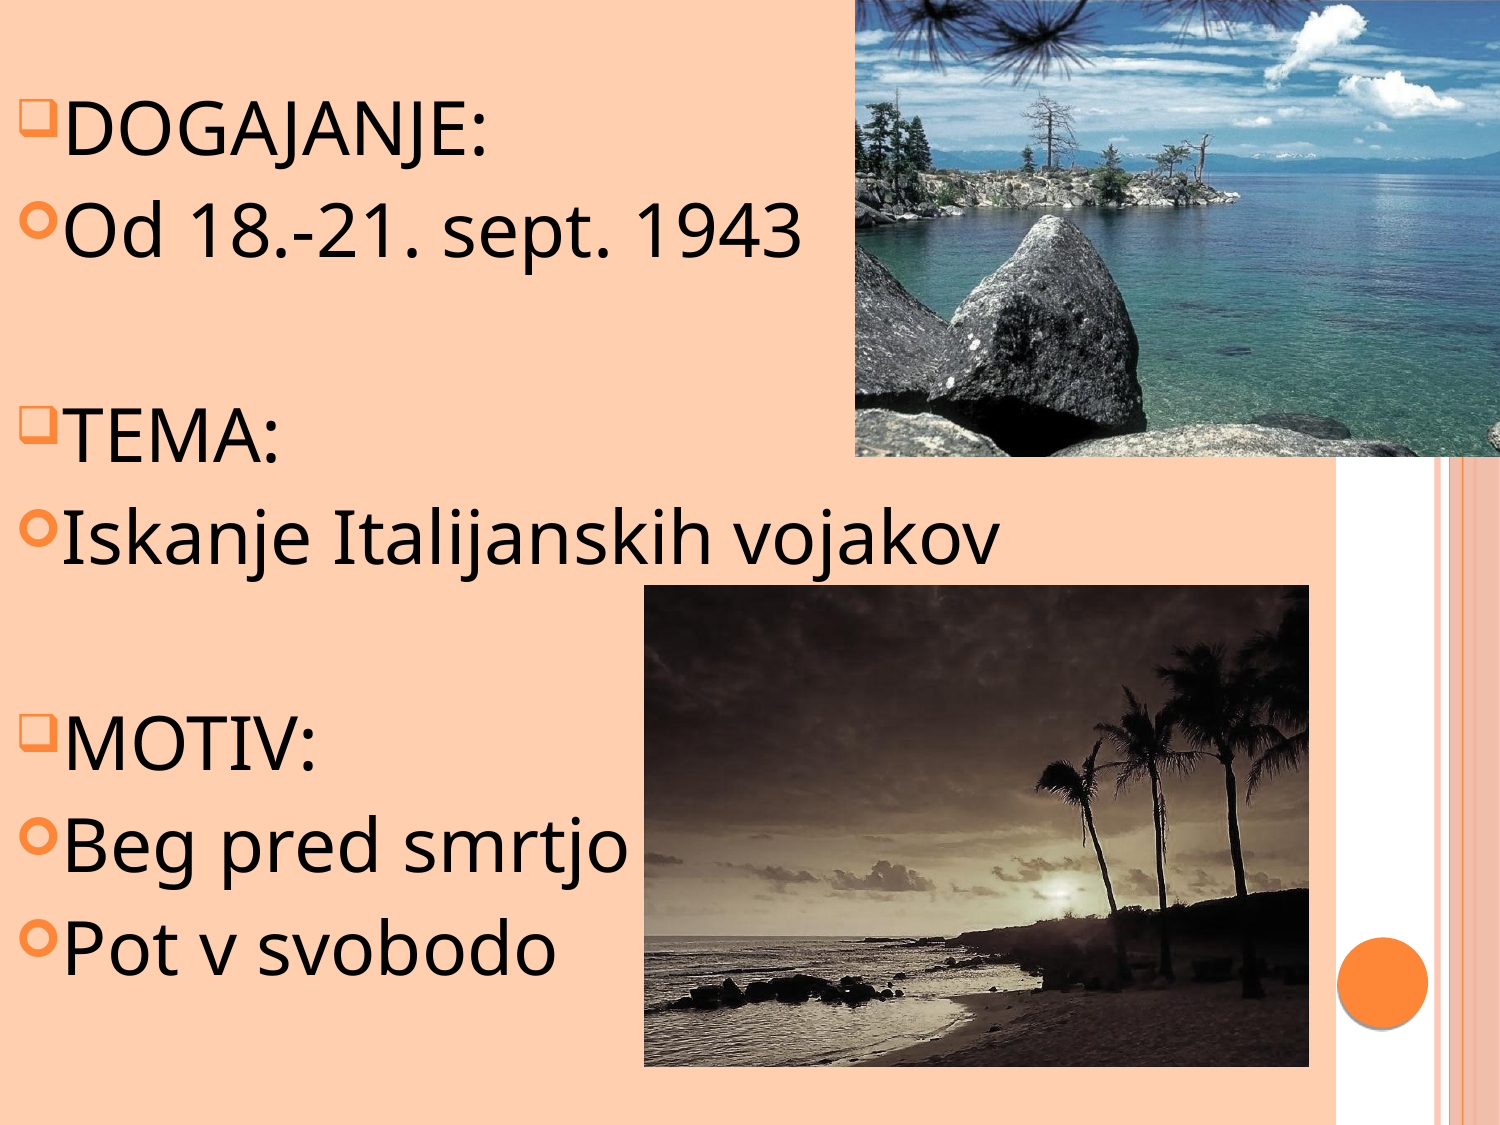

DOGAJANJE:
Od 18.-21. sept. 1943
TEMA:
Iskanje Italijanskih vojakov
MOTIV:
Beg pred smrtjo
Pot v svobodo
#